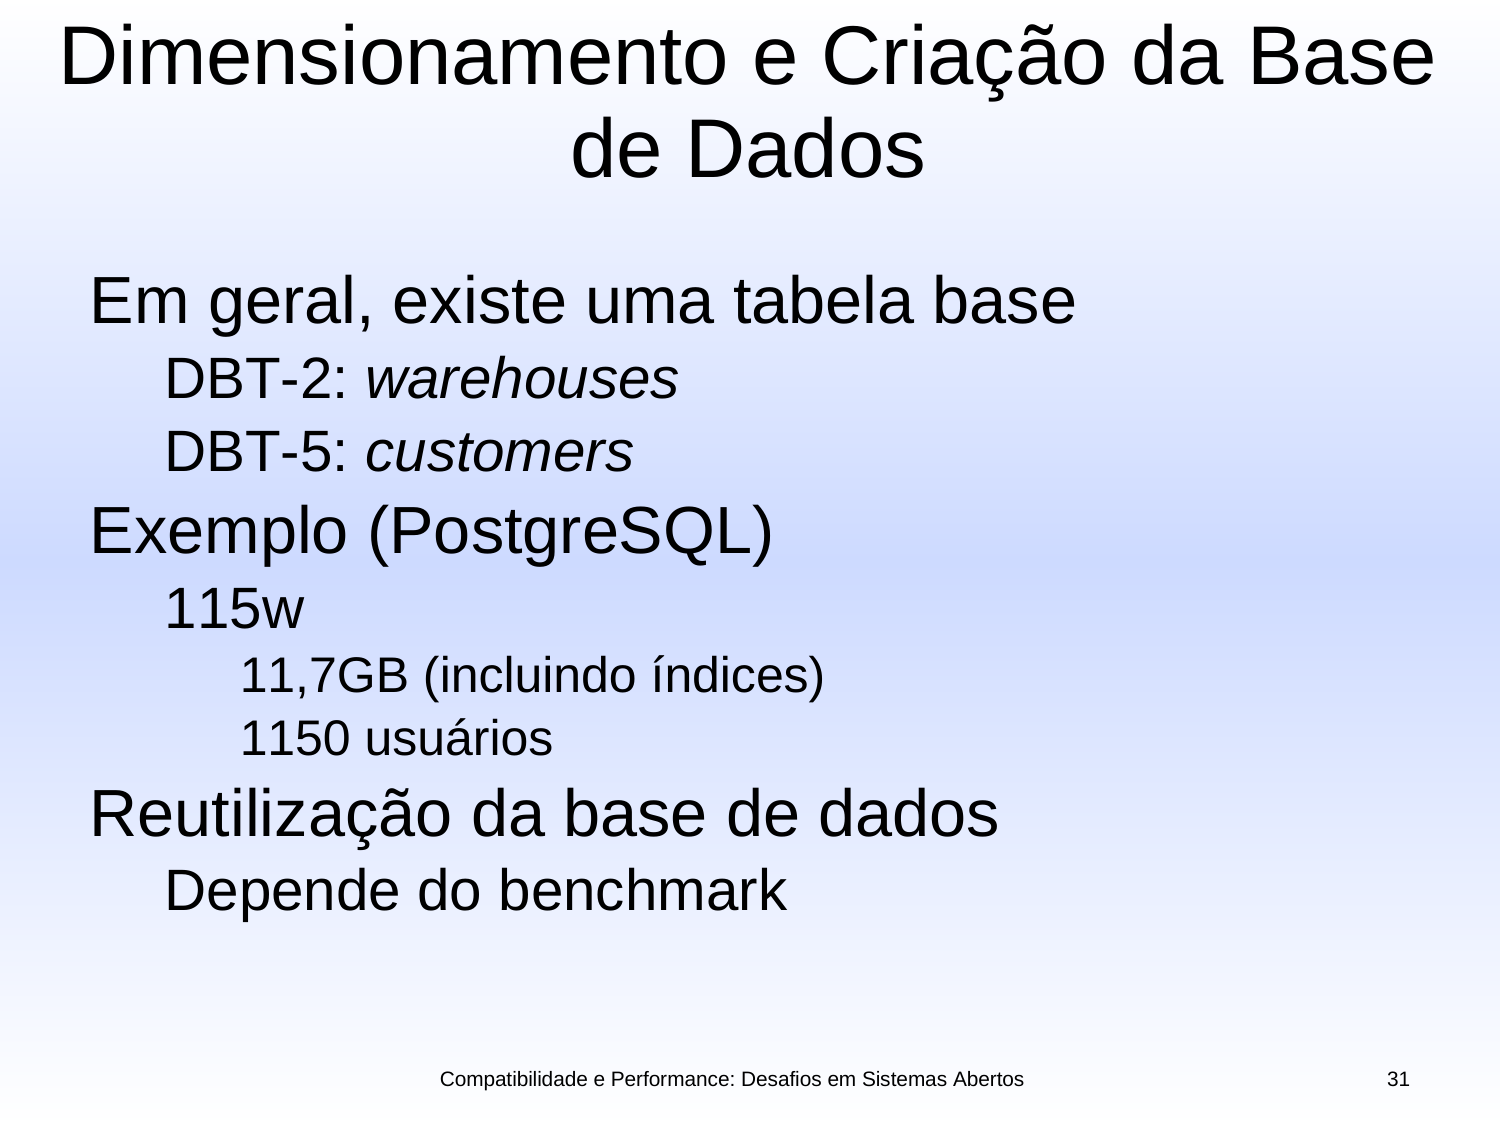

# Dimensionamento e Criação da Base de Dados
Em geral, existe uma tabela base
DBT-2: warehouses
DBT-5: customers
Exemplo (PostgreSQL)
115w
11,7GB (incluindo índices)
1150 usuários
Reutilização da base de dados
Depende do benchmark
Compatibilidade e Performance: Desafios em Sistemas Abertos
31